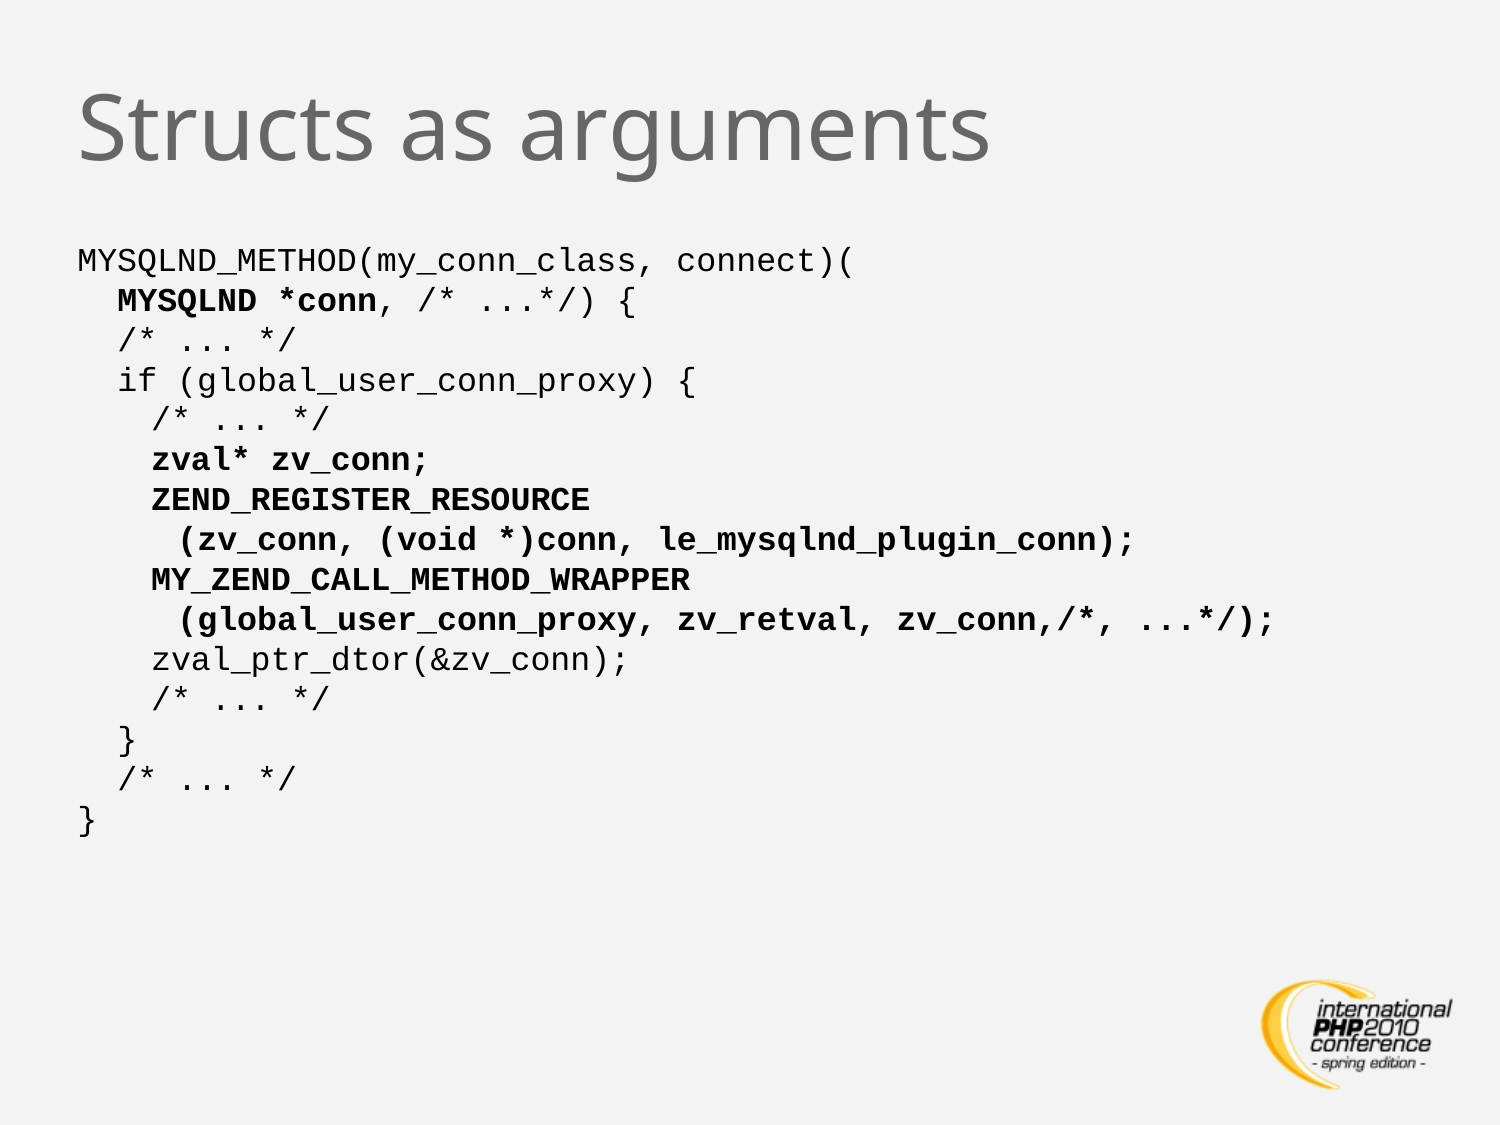

# Structs as arguments
MYSQLND_METHOD(my_conn_class, connect)(
 MYSQLND *conn, /* ...*/) {
 /* ... */
 if (global_user_conn_proxy) {
	/* ... */
	zval* zv_conn;
	ZEND_REGISTER_RESOURCE
 (zv_conn, (void *)conn, le_mysqlnd_plugin_conn);
	MY_ZEND_CALL_METHOD_WRAPPER
 (global_user_conn_proxy, zv_retval, zv_conn,/*, ...*/);
	zval_ptr_dtor(&zv_conn);
	/* ... */
 }
 /* ... */
}